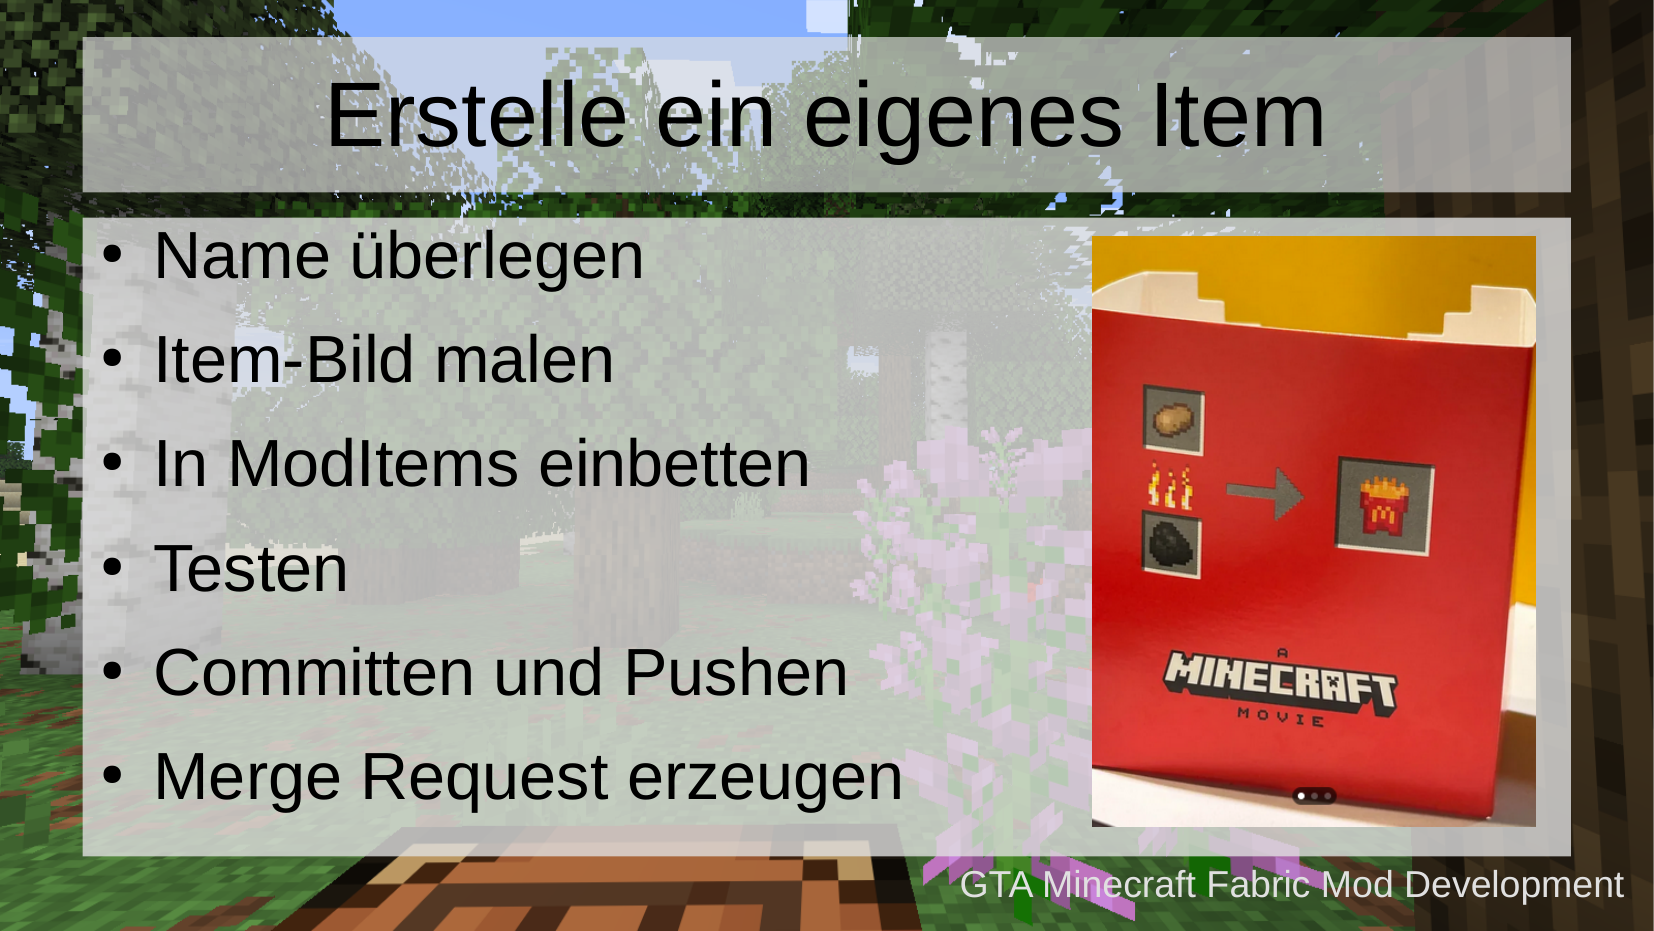

# Erstelle ein eigenes Item
Name überlegen
Item-Bild malen
In ModItems einbetten
Testen
Committen und Pushen
Merge Request erzeugen